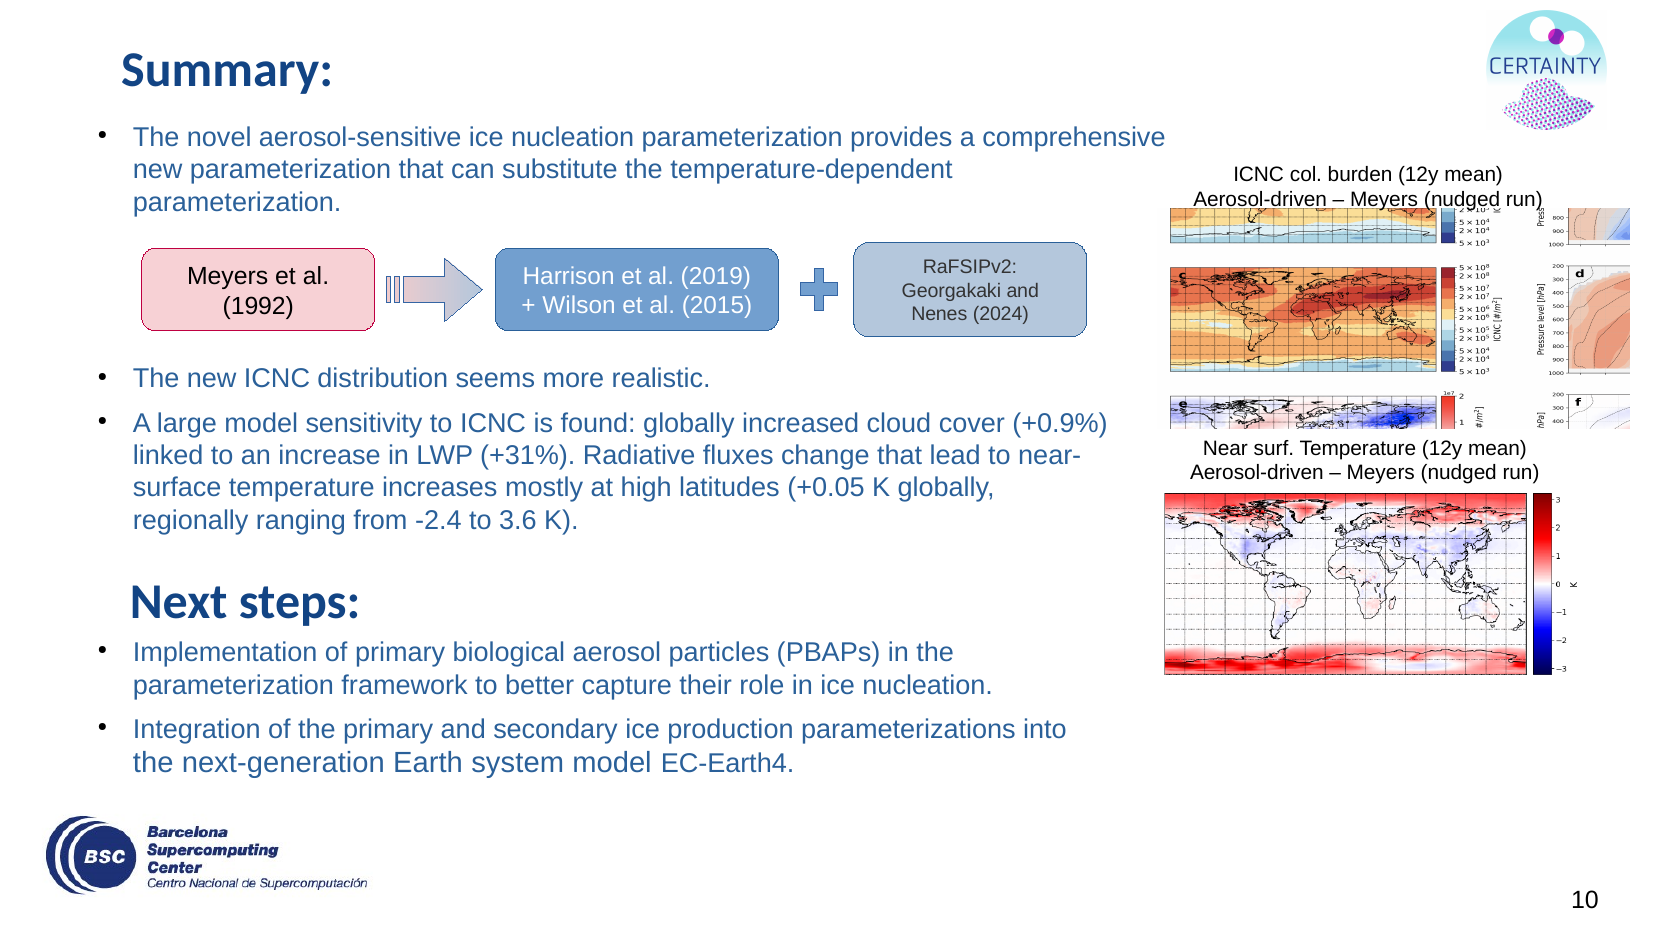

Summary:
The novel aerosol-sensitive ice nucleation parameterization, including primary ice nucleation (combination of Harrison et al. (2019) and Wilson et al. (2015)) and secondary ice processes (RaFSIPv2 by Georgakaki and Nenes (2024)), provides a comprehensive new parameterization that can substitute the temperature-dependent parameterization by Meyers et al. (1992).
The new ICNC distribution seems more realistic since it depicts a clear association of the simulated ICNC with the mineral-dust emission sources and transported areas.
SIP plays an important role in the ICNC production at the SH and mid-low altitudes.
A large model sensitivity to ICNC is found: globally increased cloud cover (+0.9%) linked to an increase in LWP (+31%). Radiative fluxes change that lead to near-surface temperature increases mostly at high latitudes (+0.05 K globally, regionally ranging from -2.4 to 3.6 K).
Implementation of primary biological aerosol particles (PBAPs) in the parameterization framework to better capture their role in ice nucleation.
Integration of the primary and secondary ice production parameterizations into EC-Earth4, ensuring a comprehensive and physically consistent representation of cloud microphysical processes in the next-generation Earth system model.
The novel aerosol-sensitive ice nucleation parameterization provides a comprehensive new parameterization that can substitute the temperature-dependent parameterization.
The new ICNC distribution seems more realistic.
A large model sensitivity to ICNC is found: globally increased cloud cover (+0.9%) linked to an increase in LWP (+31%). Radiative fluxes change that lead to near-surface temperature increases mostly at high latitudes (+0.05 K globally, regionally ranging from -2.4 to 3.6 K).
Implementation of primary biological aerosol particles (PBAPs) in the parameterization framework to better capture their role in ice nucleation.
Integration of the primary and secondary ice production parameterizations into the next-generation Earth system model EC-Earth4.
ICNC col. burden (12y mean)
Aerosol-driven – Meyers (nudged run)
RaFSIPv2: Georgakaki and Nenes (2024)
Meyers et al. (1992)
Harrison et al. (2019) + Wilson et al. (2015)
Near surf. Temperature (12y mean)
Aerosol-driven – Meyers (nudged run)
Next steps:
Testing new updates (species, ageing, INP eﬃciencies)
Test new versions of SIP (in-cloud quantities)
Potentially adding and testing cold cloud heterogeneous freezing
Long-term global simulations